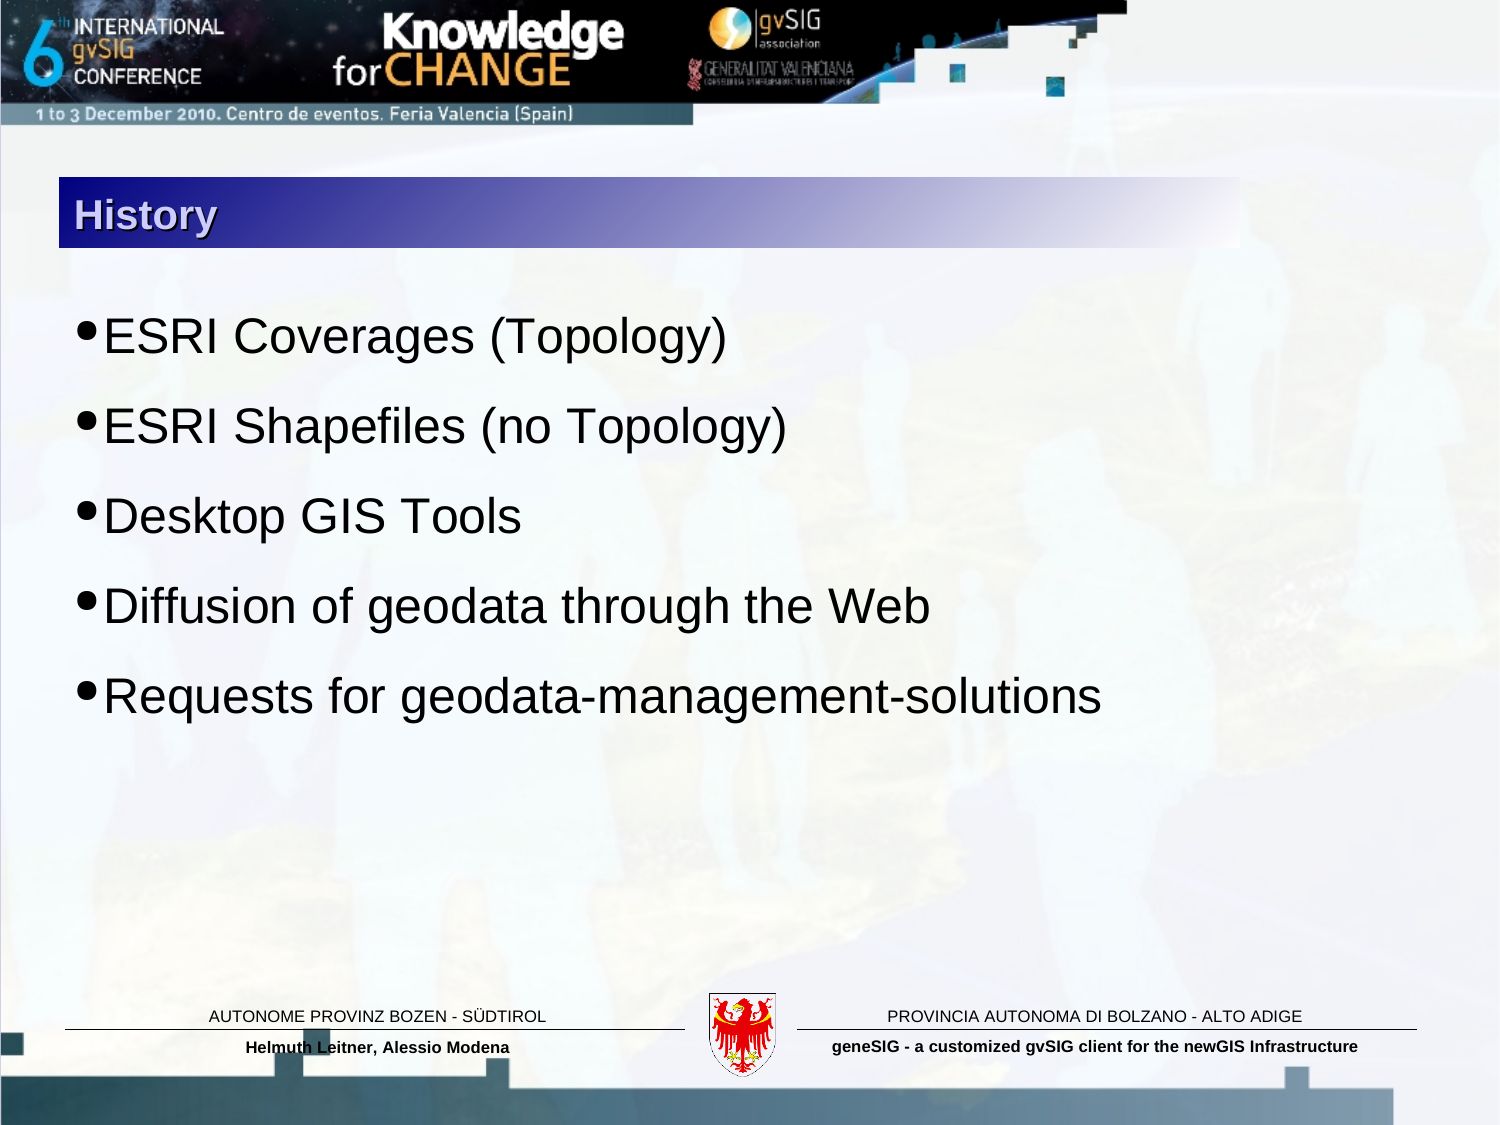

History
ESRI Coverages (Topology)
ESRI Shapefiles (no Topology)
Desktop GIS Tools
Diffusion of geodata through the Web
Requests for geodata-management-solutions